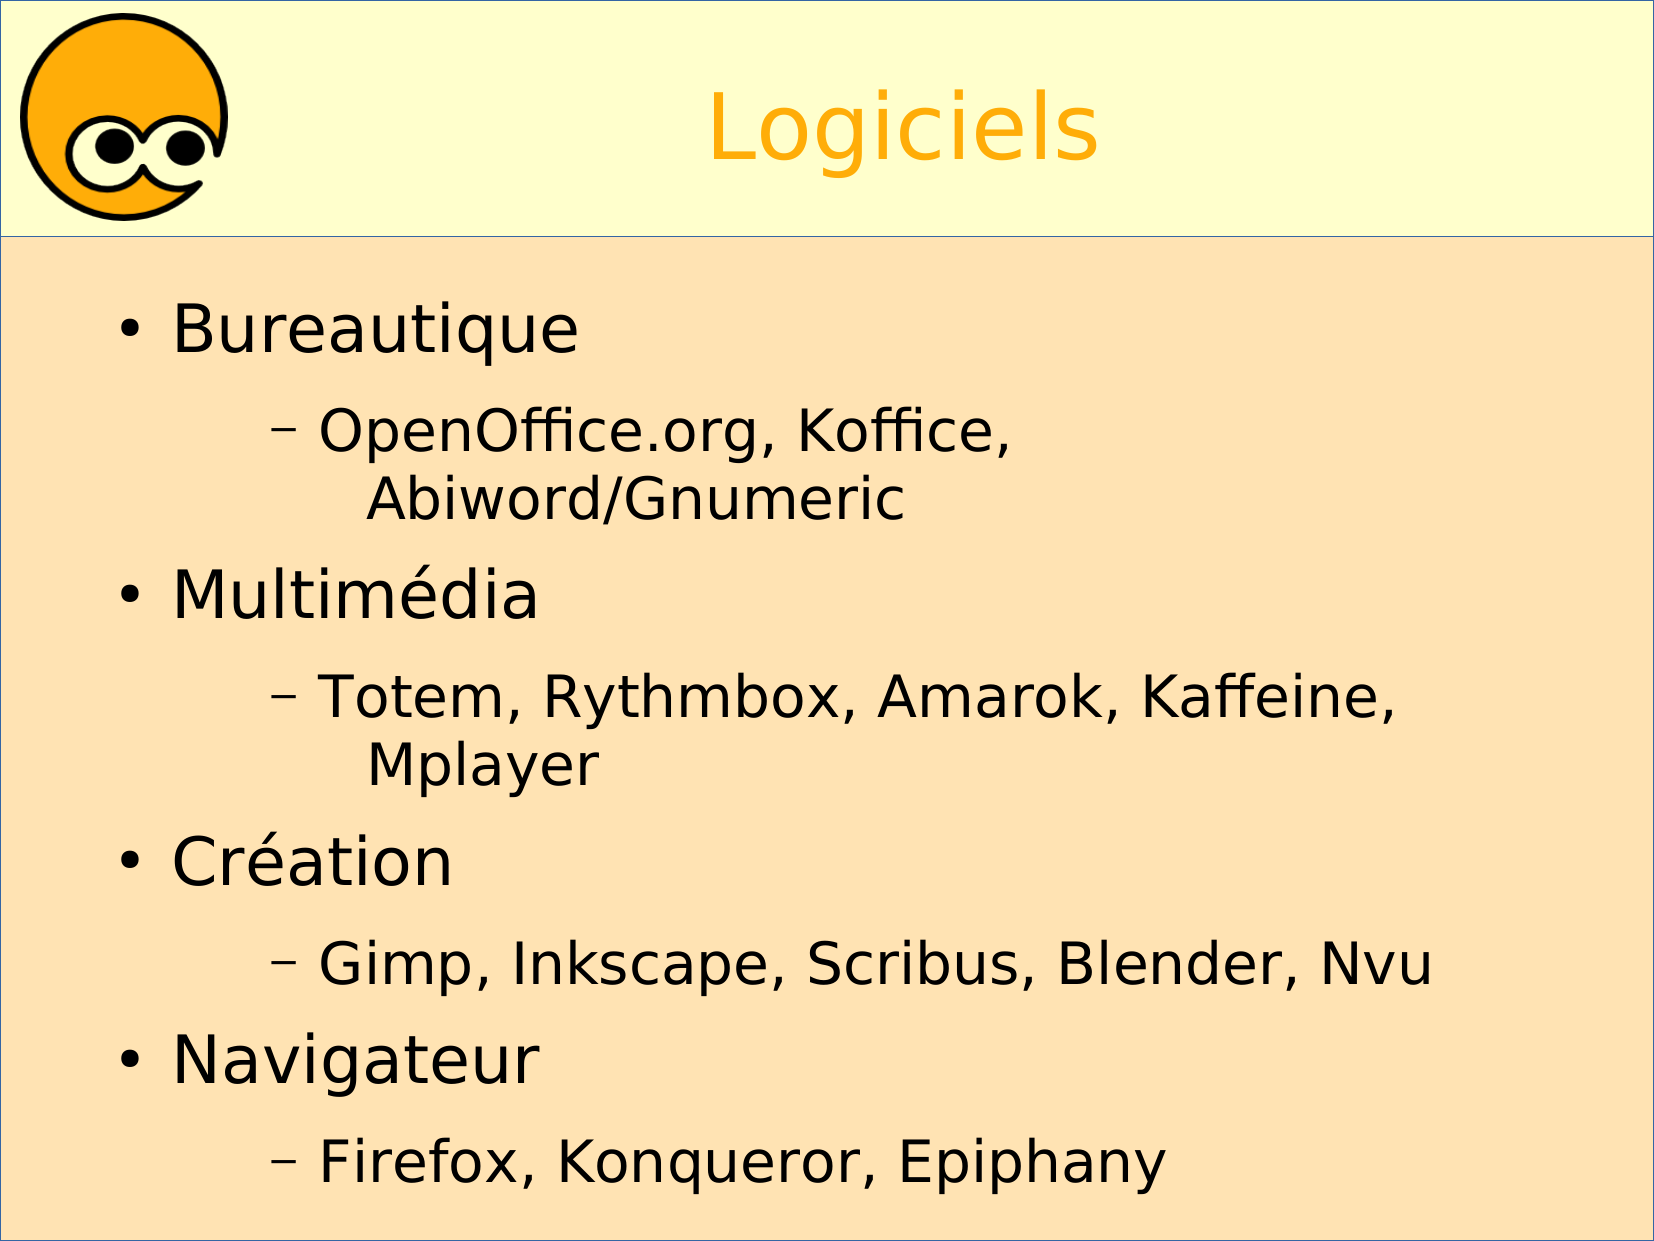

# Logiciels
Bureautique
OpenOffice.org, Koffice, Abiword/Gnumeric
Multimédia
Totem, Rythmbox, Amarok, Kaffeine, Mplayer
Création
Gimp, Inkscape, Scribus, Blender, Nvu
Navigateur
Firefox, Konqueror, Epiphany